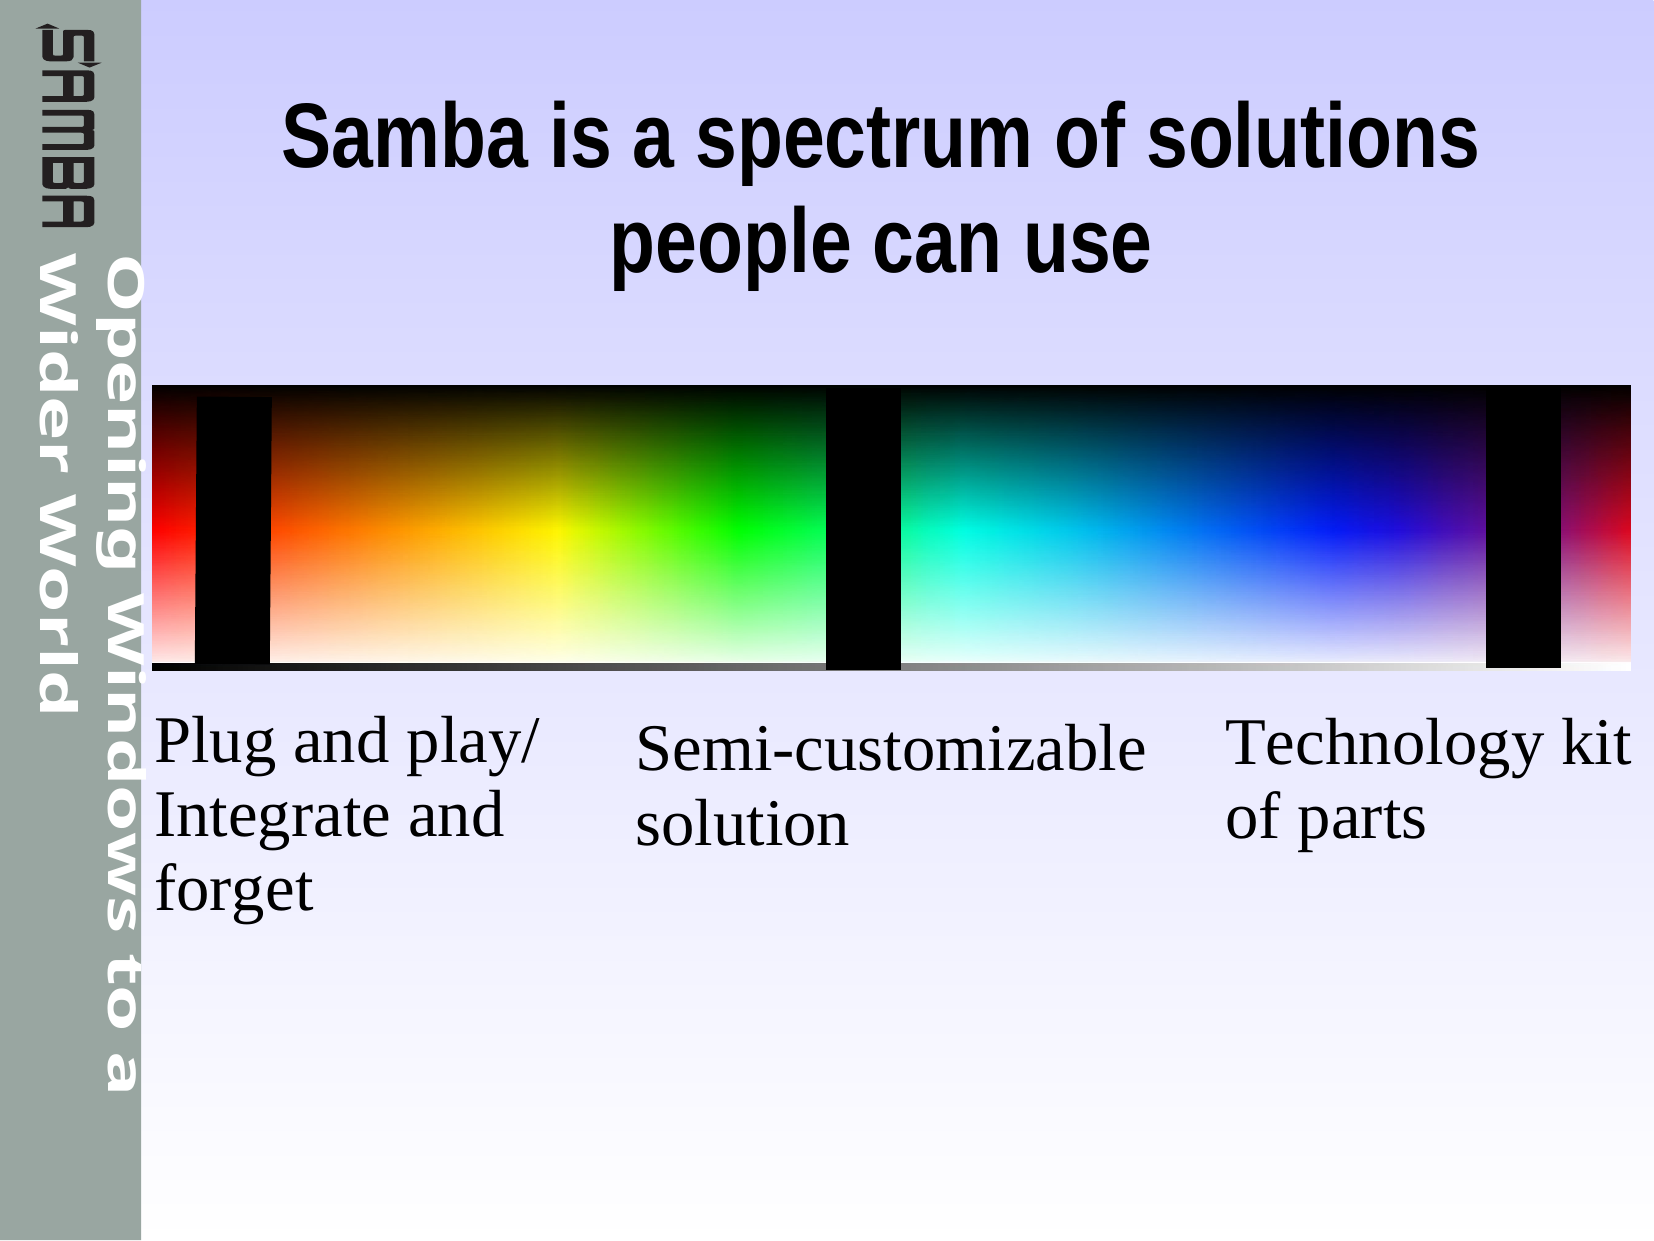

# Samba is a spectrum of solutions people can use
Plug and play/
Integrate and
forget
Technology kit
of parts
Semi-customizable
solution